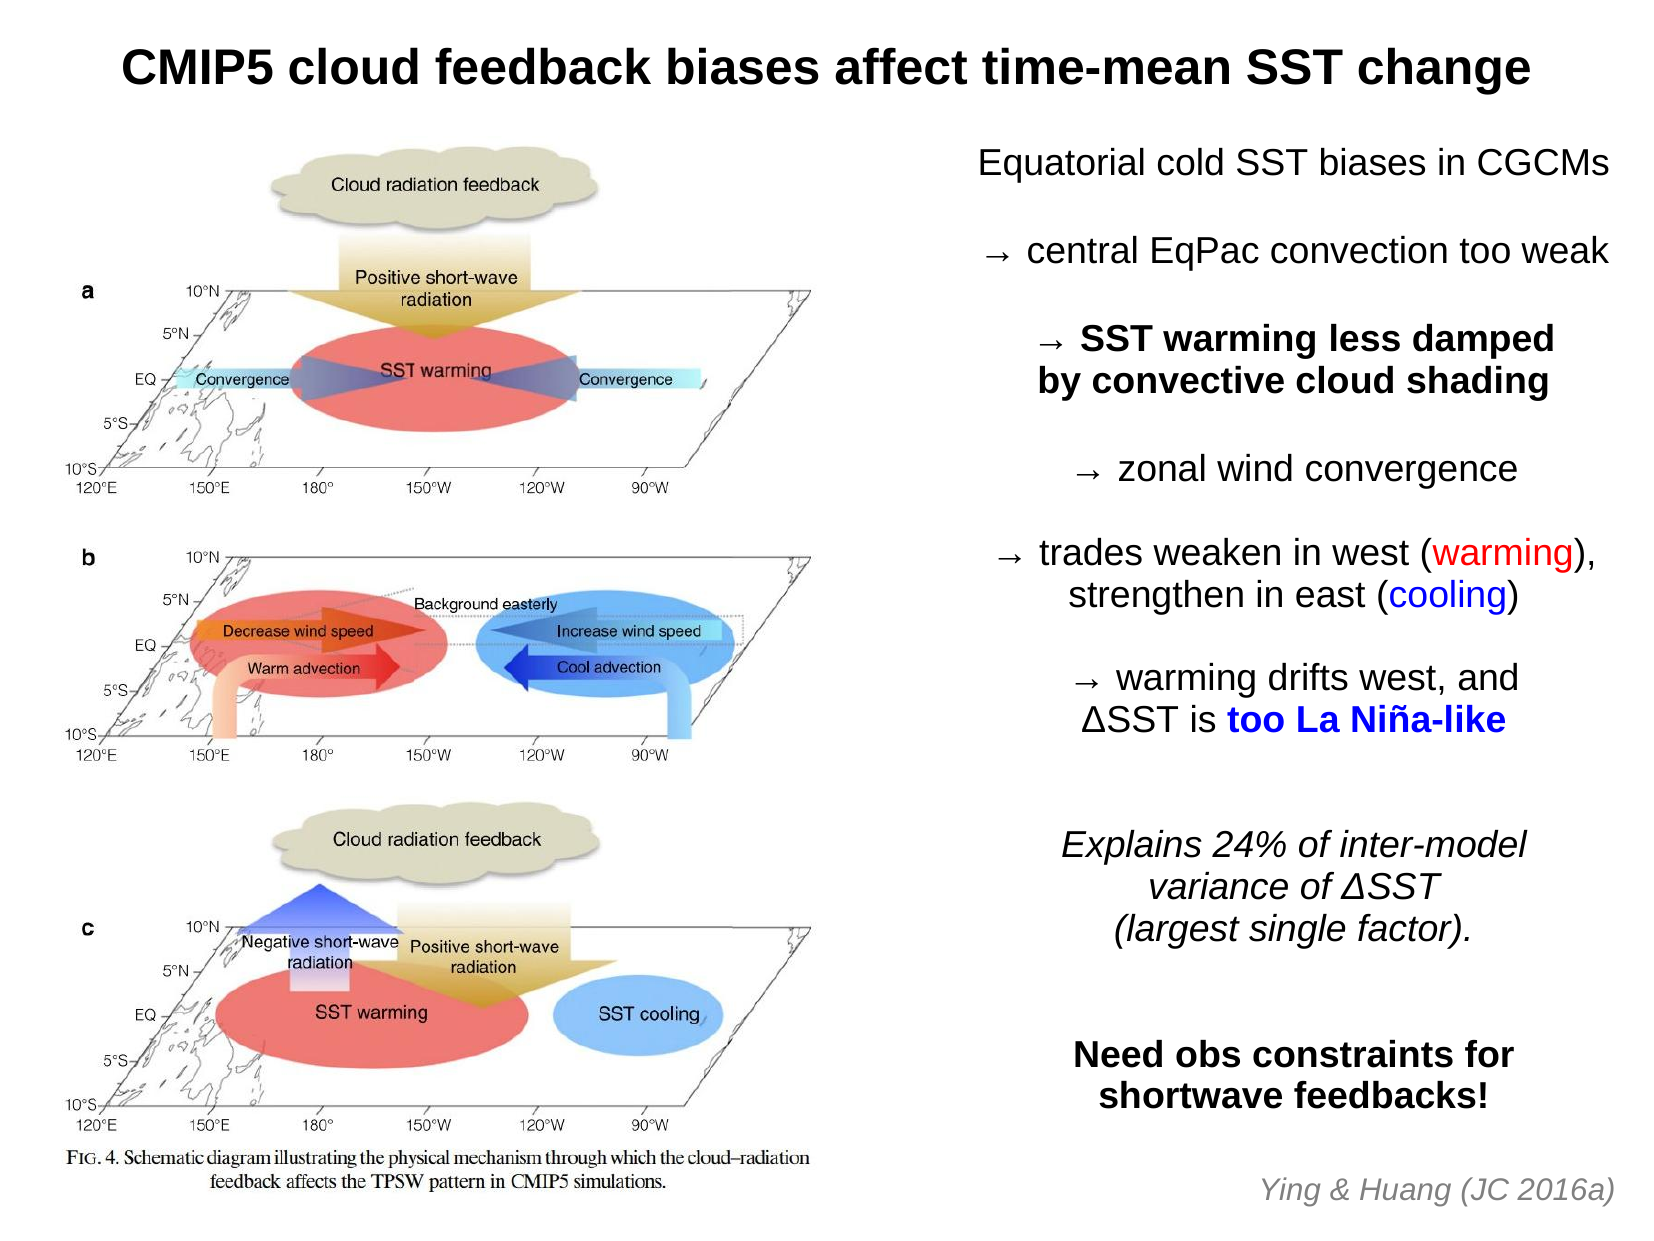

CMIP5 cloud feedback biases affect time-mean SST change
Equatorial cold SST biases in CGCMs
→ central EqPac convection too weak
→ SST warming less damped
by convective cloud shading
→ zonal wind convergence
→ trades weaken in west (warming),
strengthen in east (cooling)
→ warming drifts west, and
ΔSST is too La Niña-like
Explains 24% of inter-model
variance of ΔSST
(largest single factor).
Need obs constraints for
shortwave feedbacks!
Ying & Huang (JC 2016a)